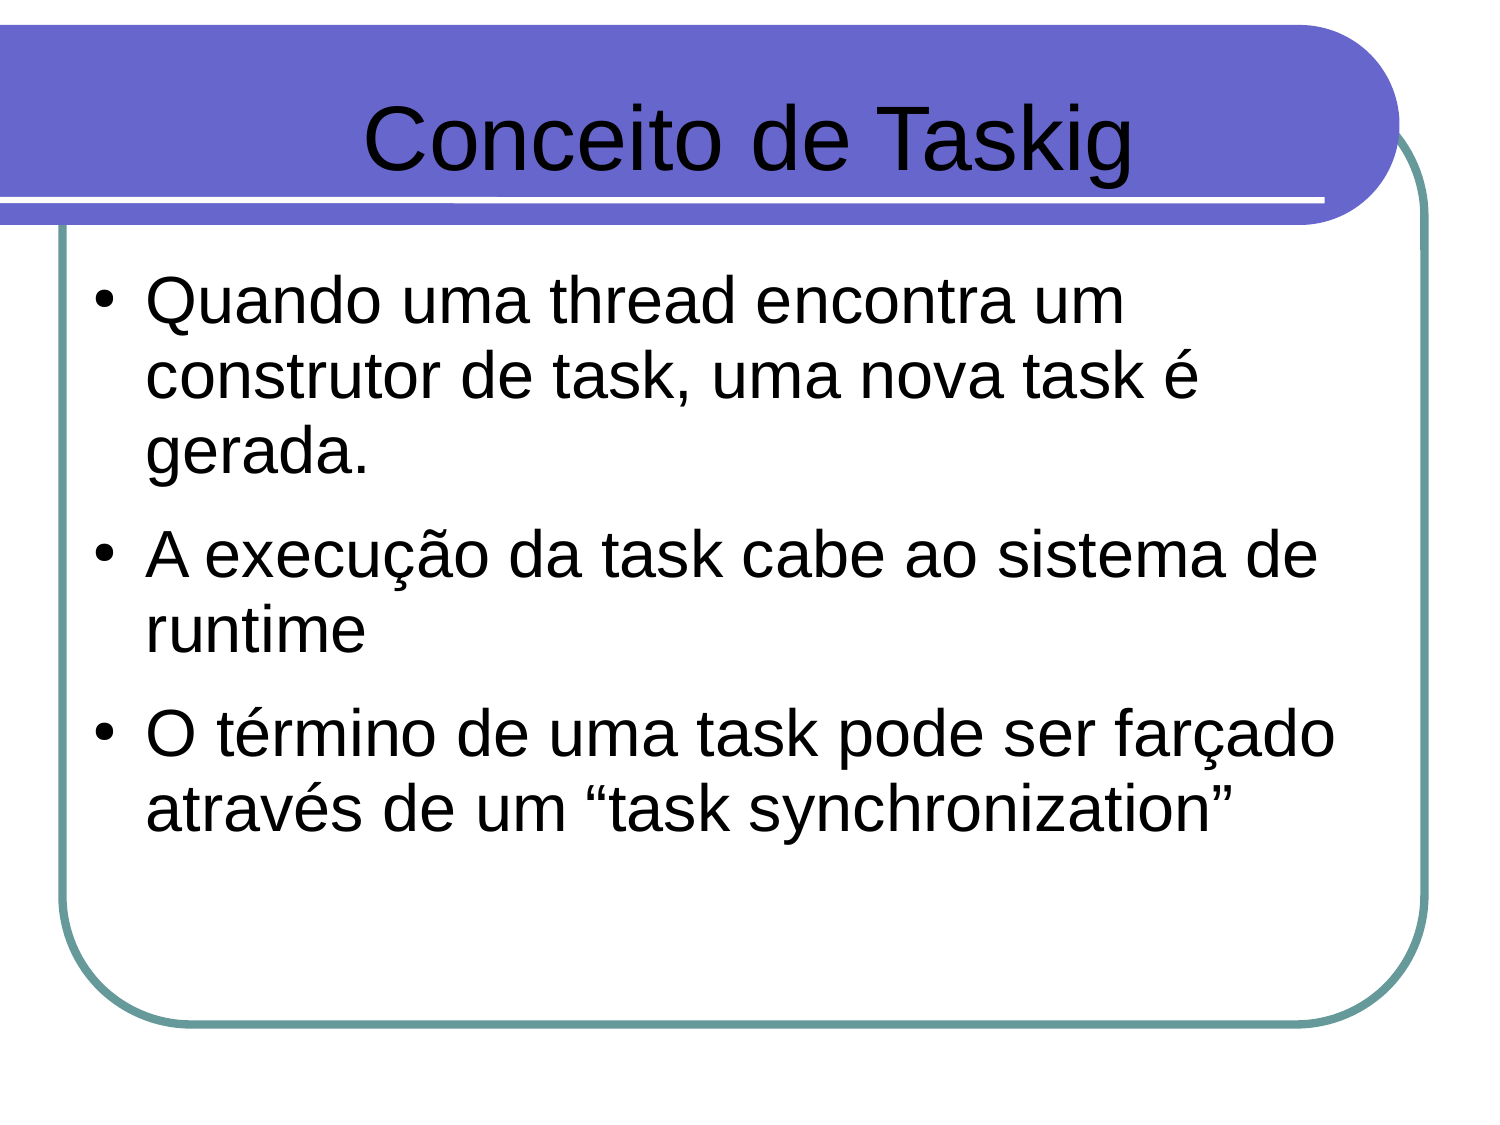

# Conceito de Taskig
Quando uma thread encontra um construtor de task, uma nova task é gerada.
A execução da task cabe ao sistema de runtime
O término de uma task pode ser farçado através de um “task synchronization”